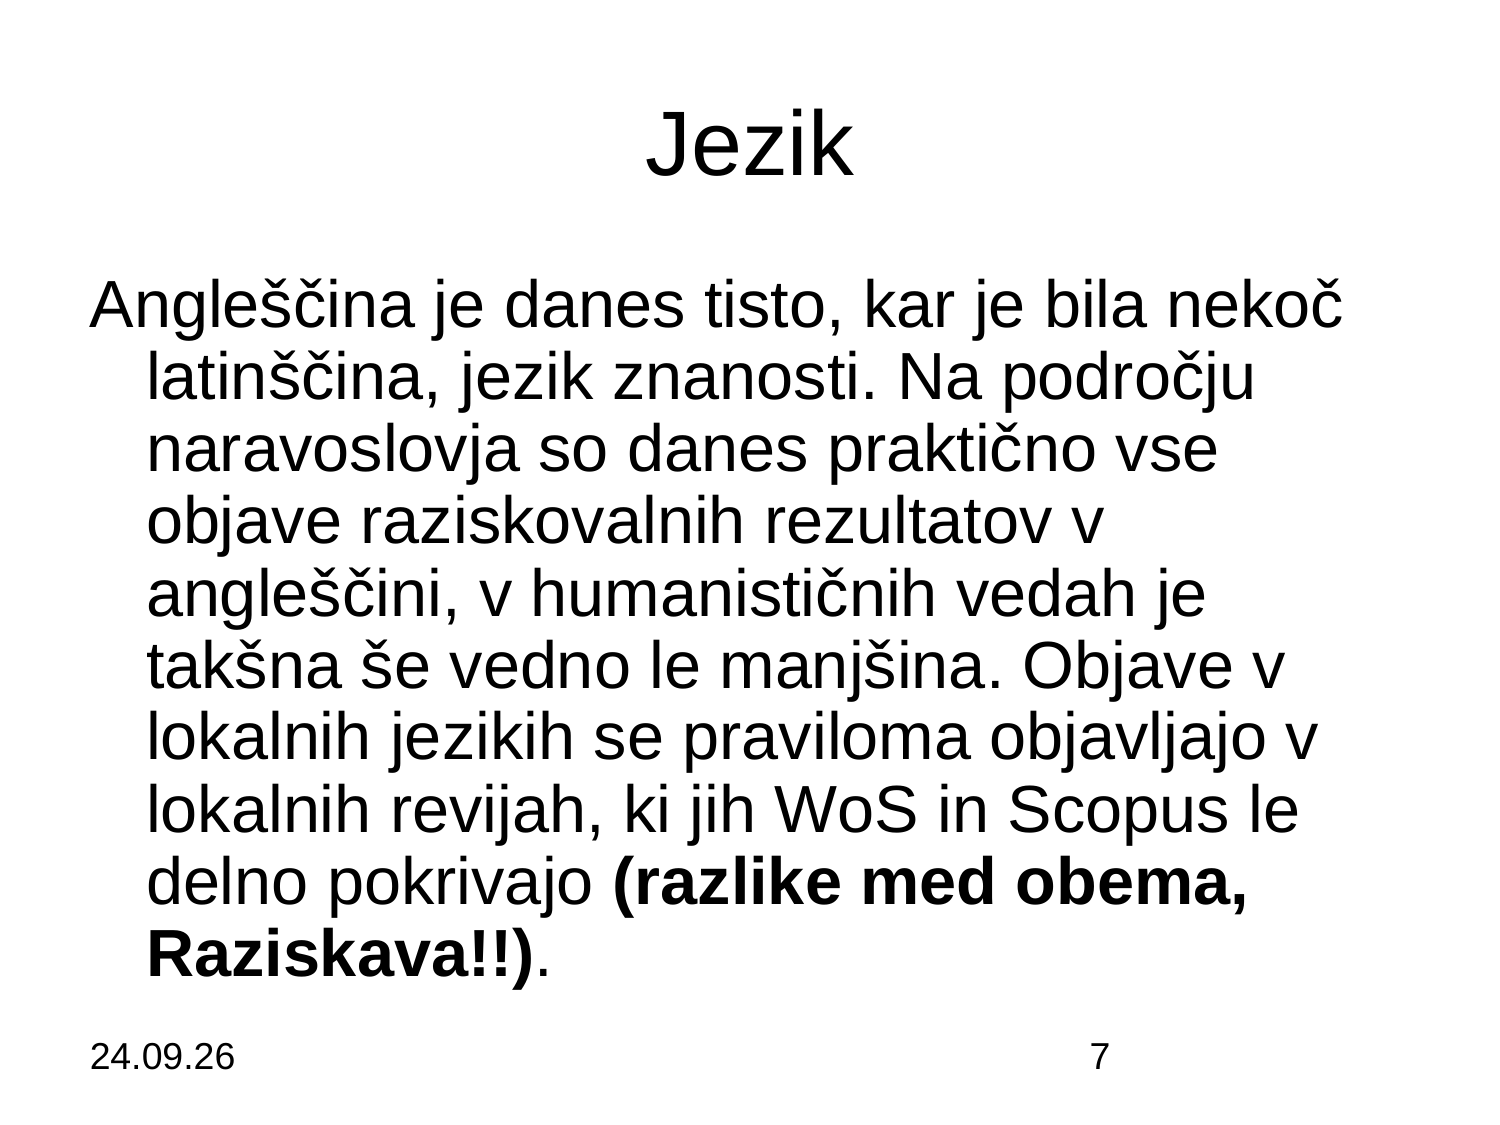

# Jezik
Angleščina je danes tisto, kar je bila nekoč latinščina, jezik znanosti. Na področju naravoslovja so danes praktično vse objave raziskovalnih rezultatov v angleščini, v humanističnih vedah je takšna še vedno le manjšina. Objave v lokalnih jezikih se praviloma objavljajo v lokalnih revijah, ki jih WoS in Scopus le delno pokrivajo (razlike med obema, Raziskava!!).
7